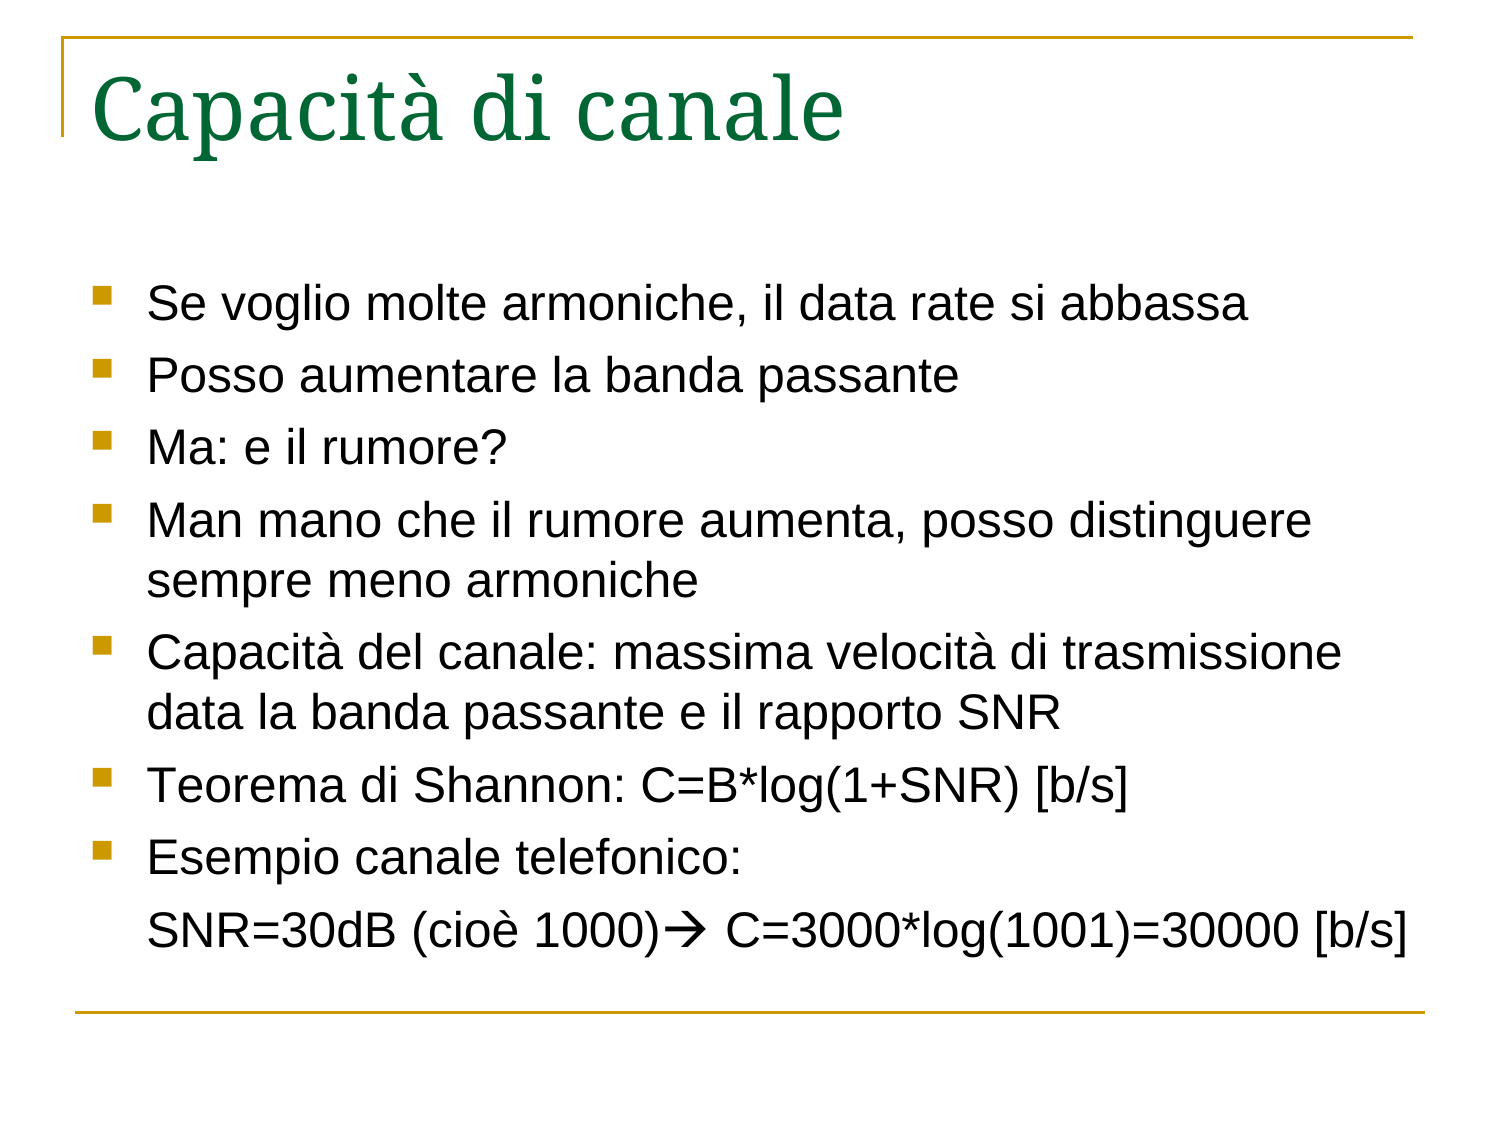

# Capacità di canale
Se voglio molte armoniche, il data rate si abbassa
Posso aumentare la banda passante
Ma: e il rumore?
Man mano che il rumore aumenta, posso distinguere sempre meno armoniche
Capacità del canale: massima velocità di trasmissione data la banda passante e il rapporto SNR
Teorema di Shannon: C=B*log(1+SNR) [b/s]
Esempio canale telefonico:
	SNR=30dB (cioè 1000) C=3000*log(1001)=30000 [b/s]